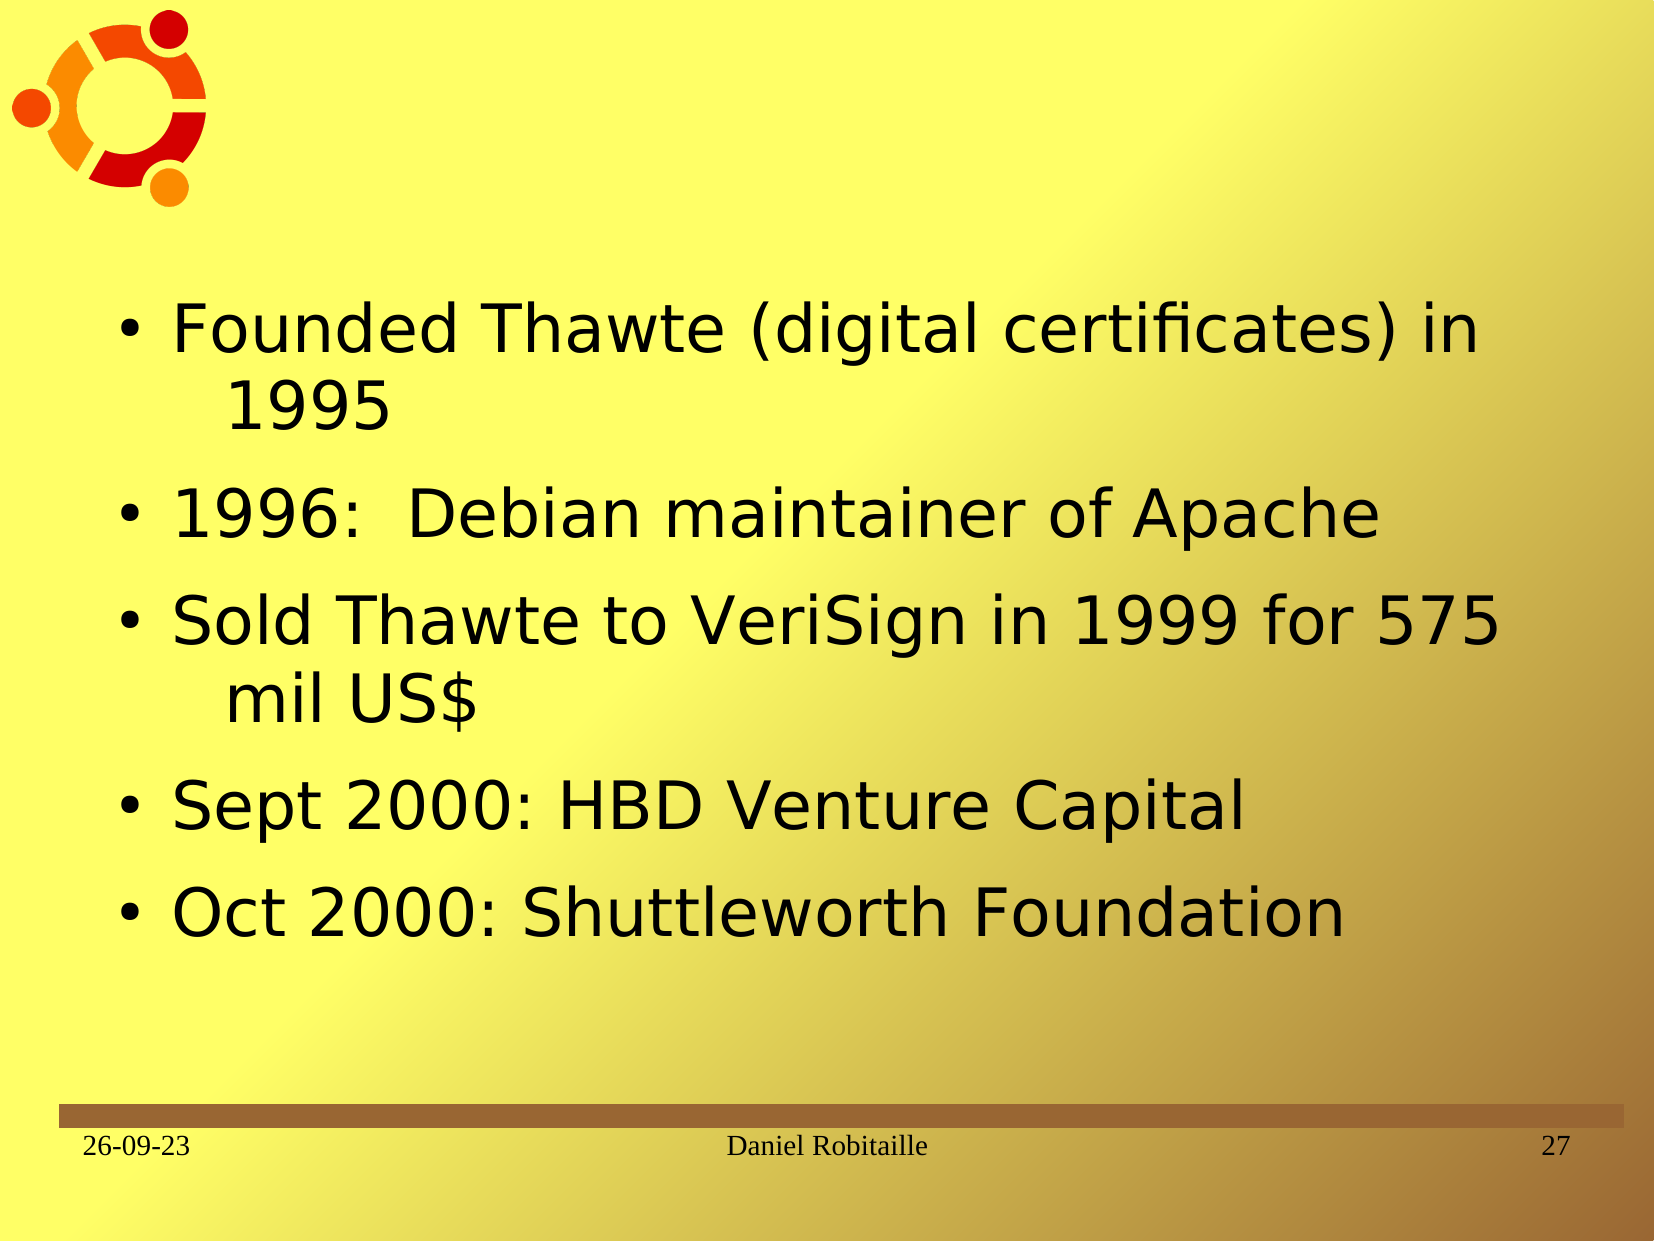

# Founded Thawte (digital certificates) in 1995
1996: Debian maintainer of Apache
Sold Thawte to VeriSign in 1999 for 575 mil US$
Sept 2000: HBD Venture Capital
Oct 2000: Shuttleworth Foundation
Daniel Robitaille
27